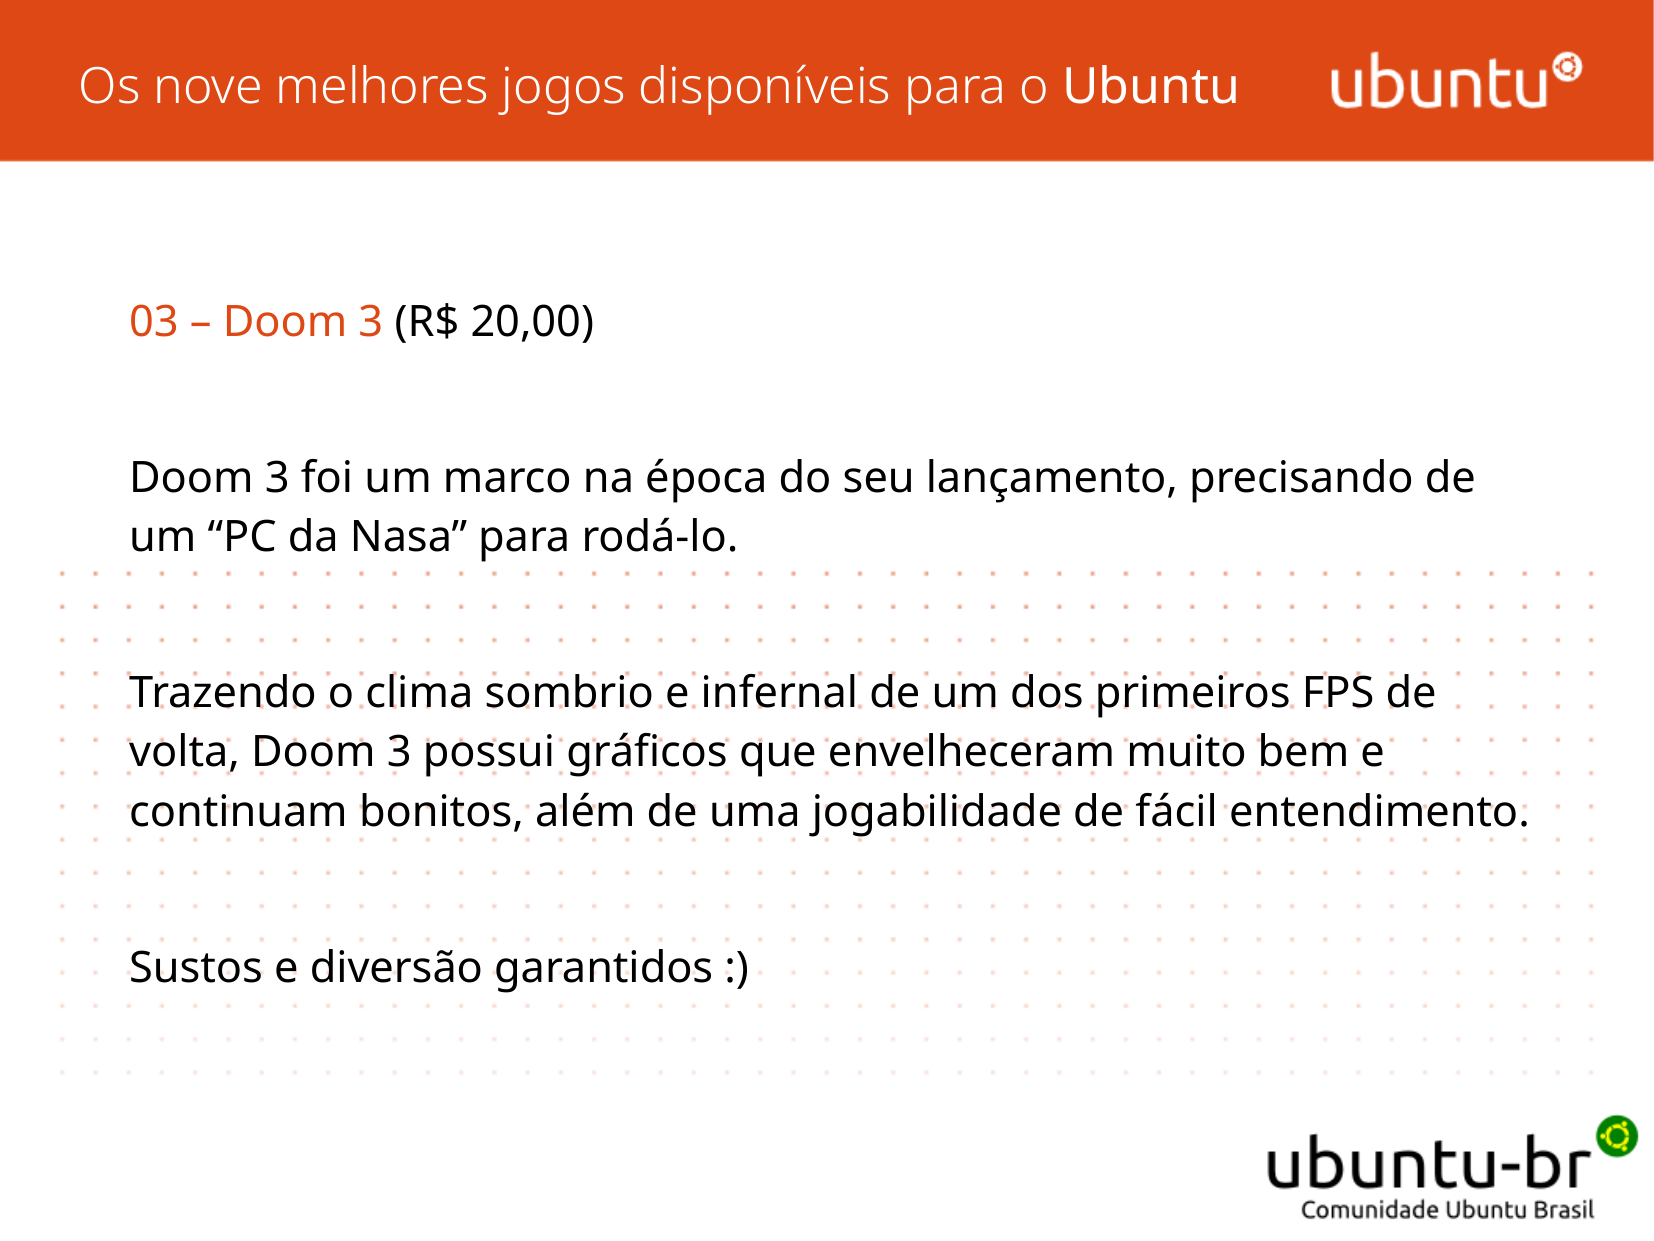

Os nove melhores jogos disponíveis para o Ubuntu
# 03 – Doom 3 (R$ 20,00)
Doom 3 foi um marco na época do seu lançamento, precisando de um “PC da Nasa” para rodá-lo.
Trazendo o clima sombrio e infernal de um dos primeiros FPS de volta, Doom 3 possui gráficos que envelheceram muito bem e continuam bonitos, além de uma jogabilidade de fácil entendimento.
Sustos e diversão garantidos :)